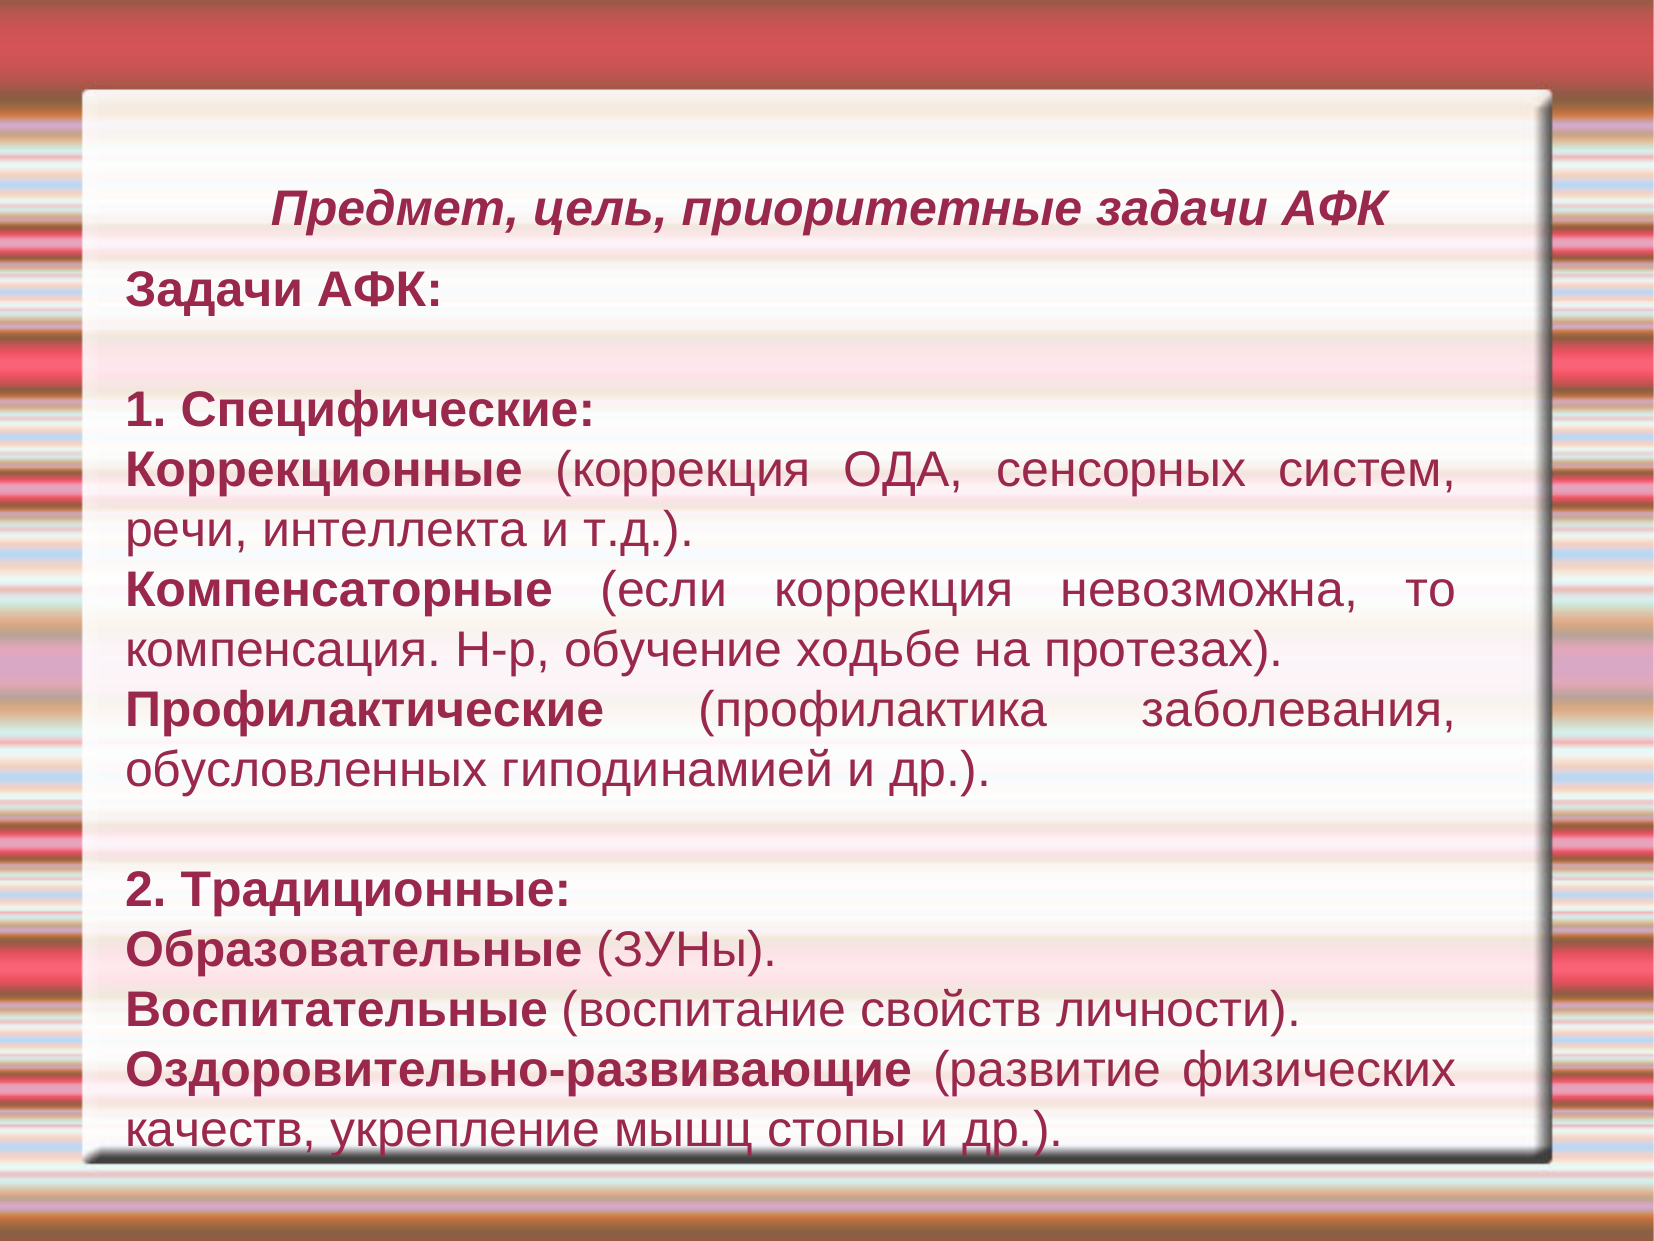

# Предмет, цель, приоритетные задачи АФК
Задачи АФК:
1. Специфические:
Коррекционные (коррекция ОДА, сенсорных систем, речи, интеллекта и т.д.).
Компенсаторные (если коррекция невозможна, то компенсация. Н-р, обучение ходьбе на протезах).
Профилактические (профилактика заболевания, обусловленных гиподинамией и др.).
2. Традиционные:
Образовательные (ЗУНы).
Воспитательные (воспитание свойств личности).
Оздоровительно-развивающие (развитие физических качеств, укрепление мышц стопы и др.).